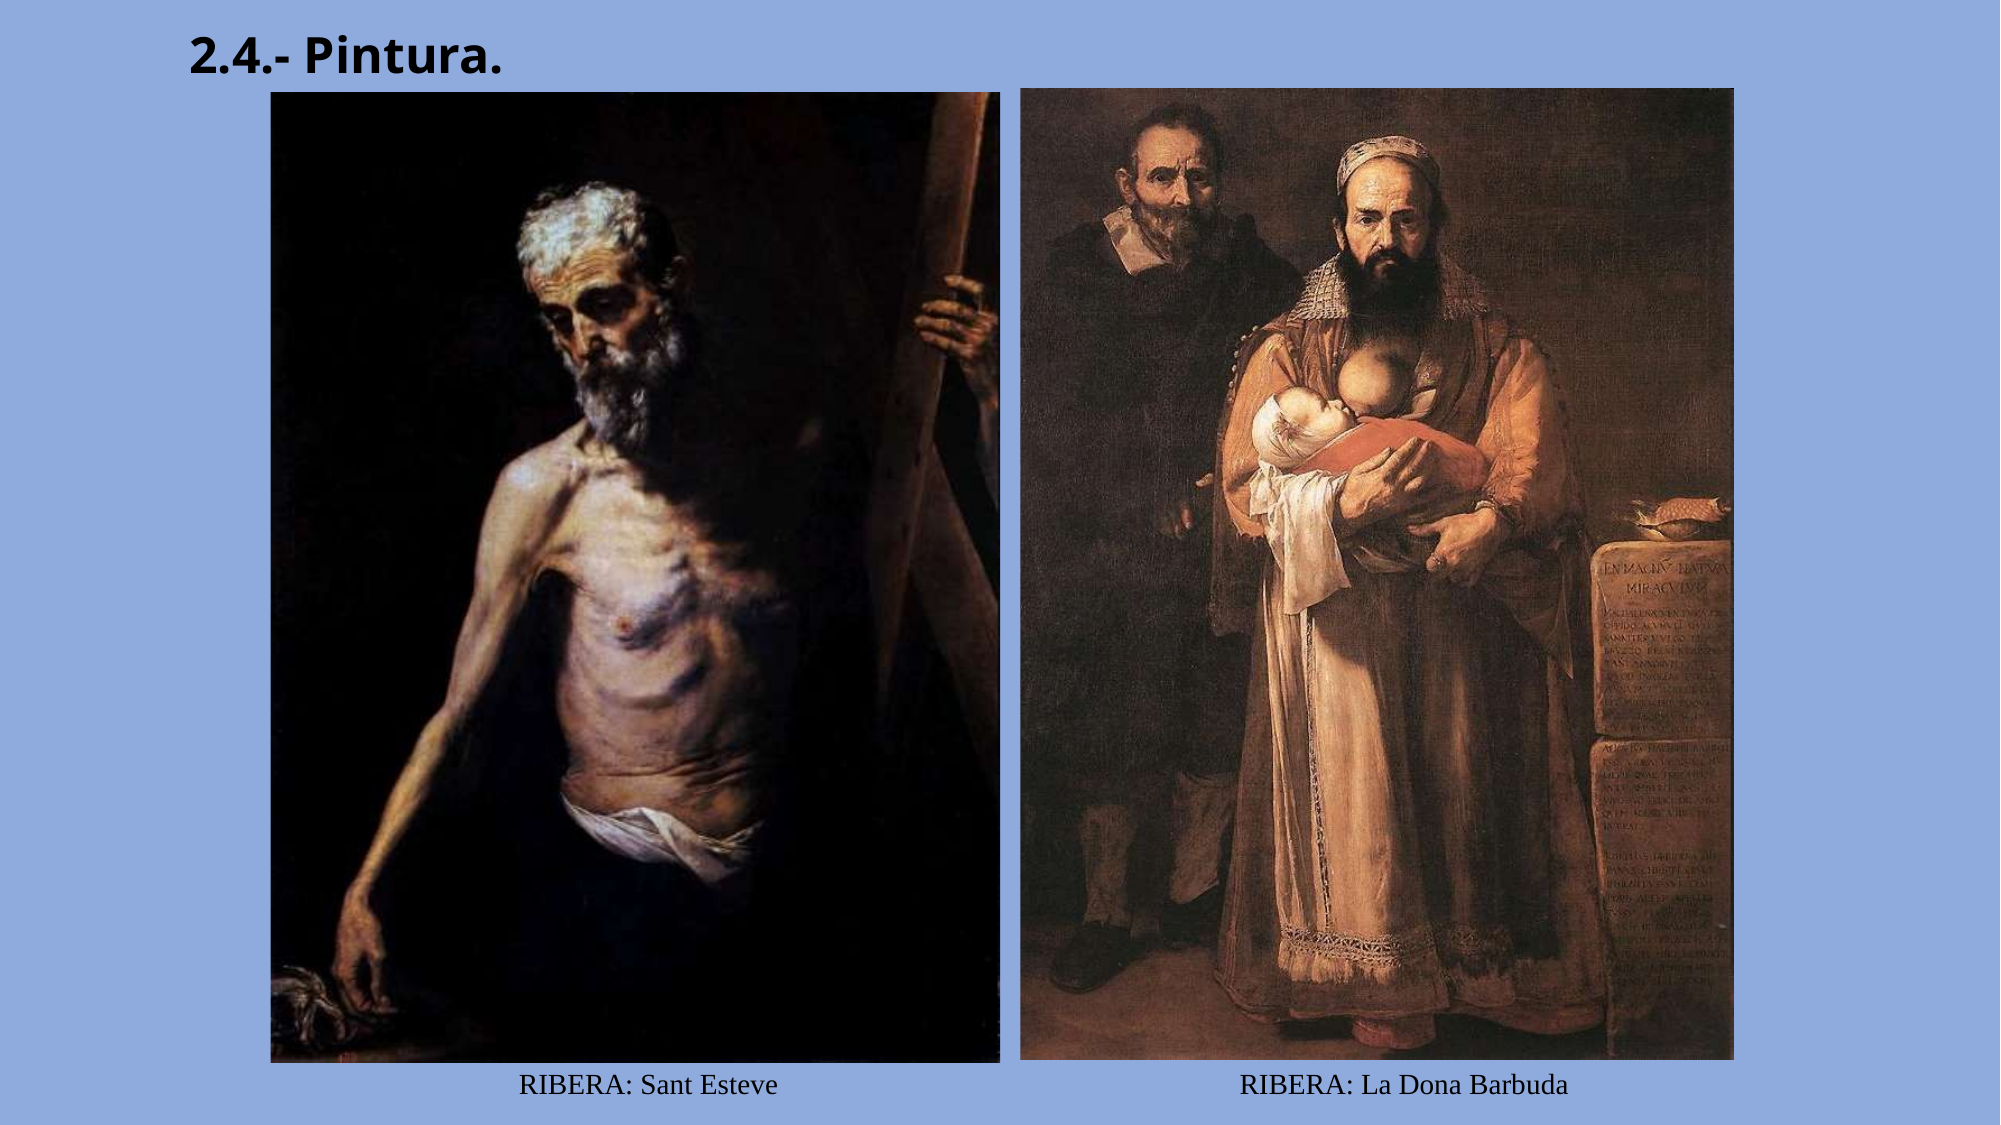

2.4.- Pintura.
# 4.4.- Pintura.
RIBERA: Sant Esteve
RIBERA: La Dona Barbuda